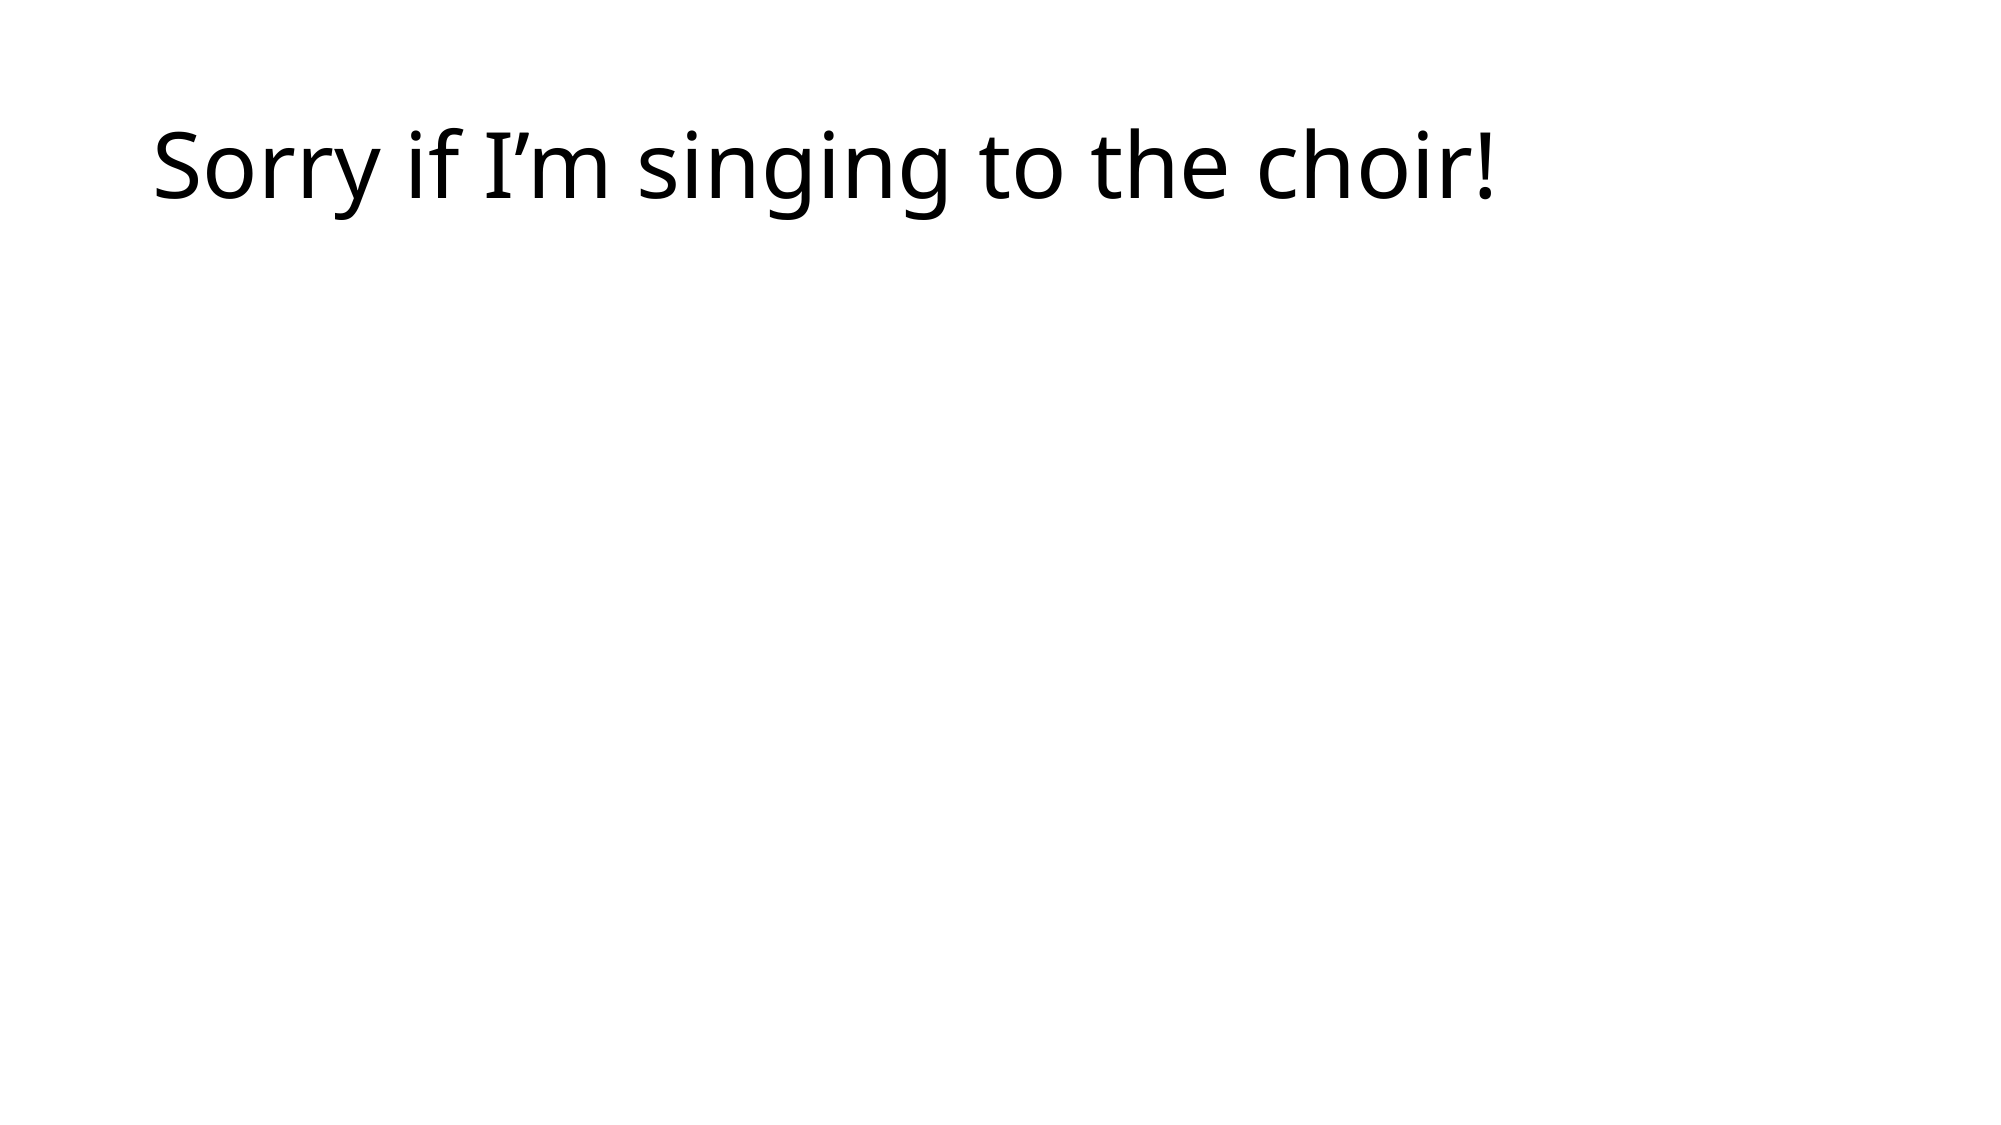

# Sorry if I’m singing to the choir!